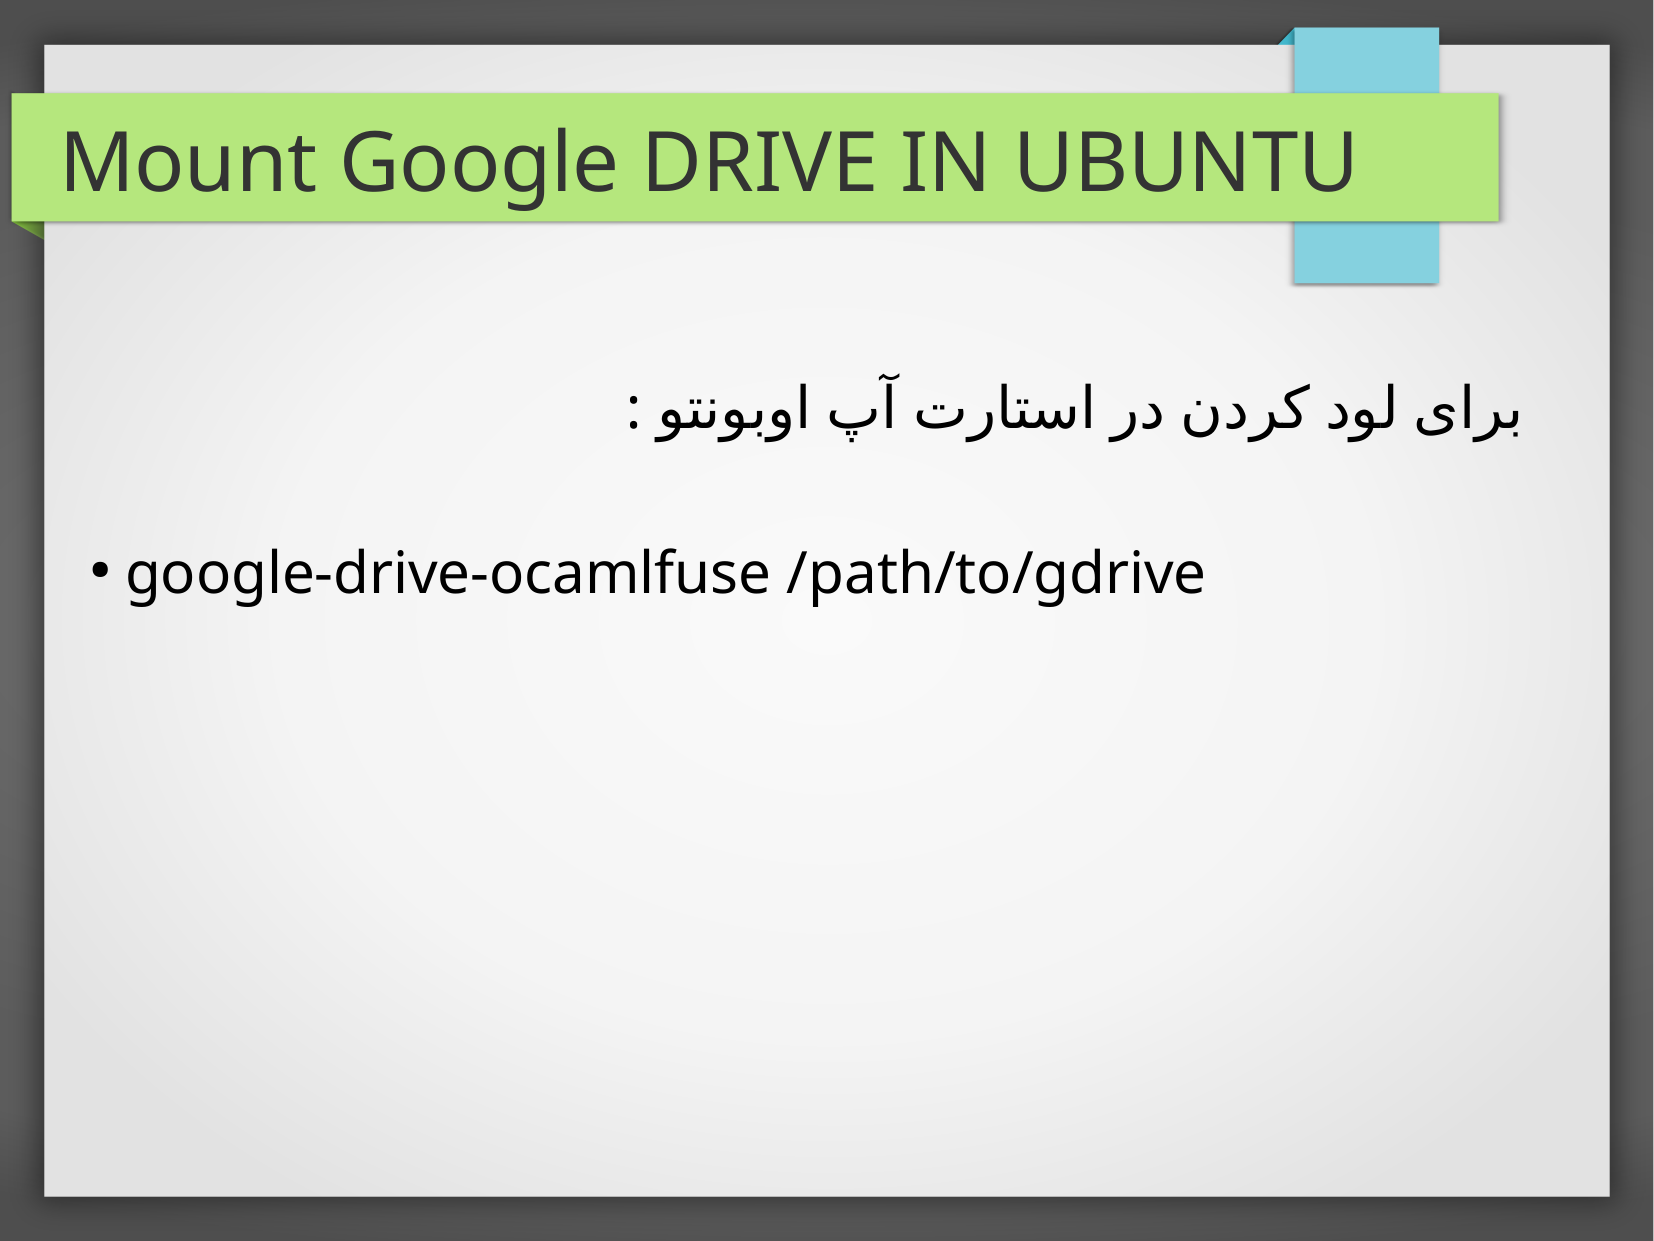

# Mount Google DRIVE IN UBUNTU
برای لود کردن در استارت آپ اوبونتو :
google-drive-ocamlfuse /path/to/gdrive